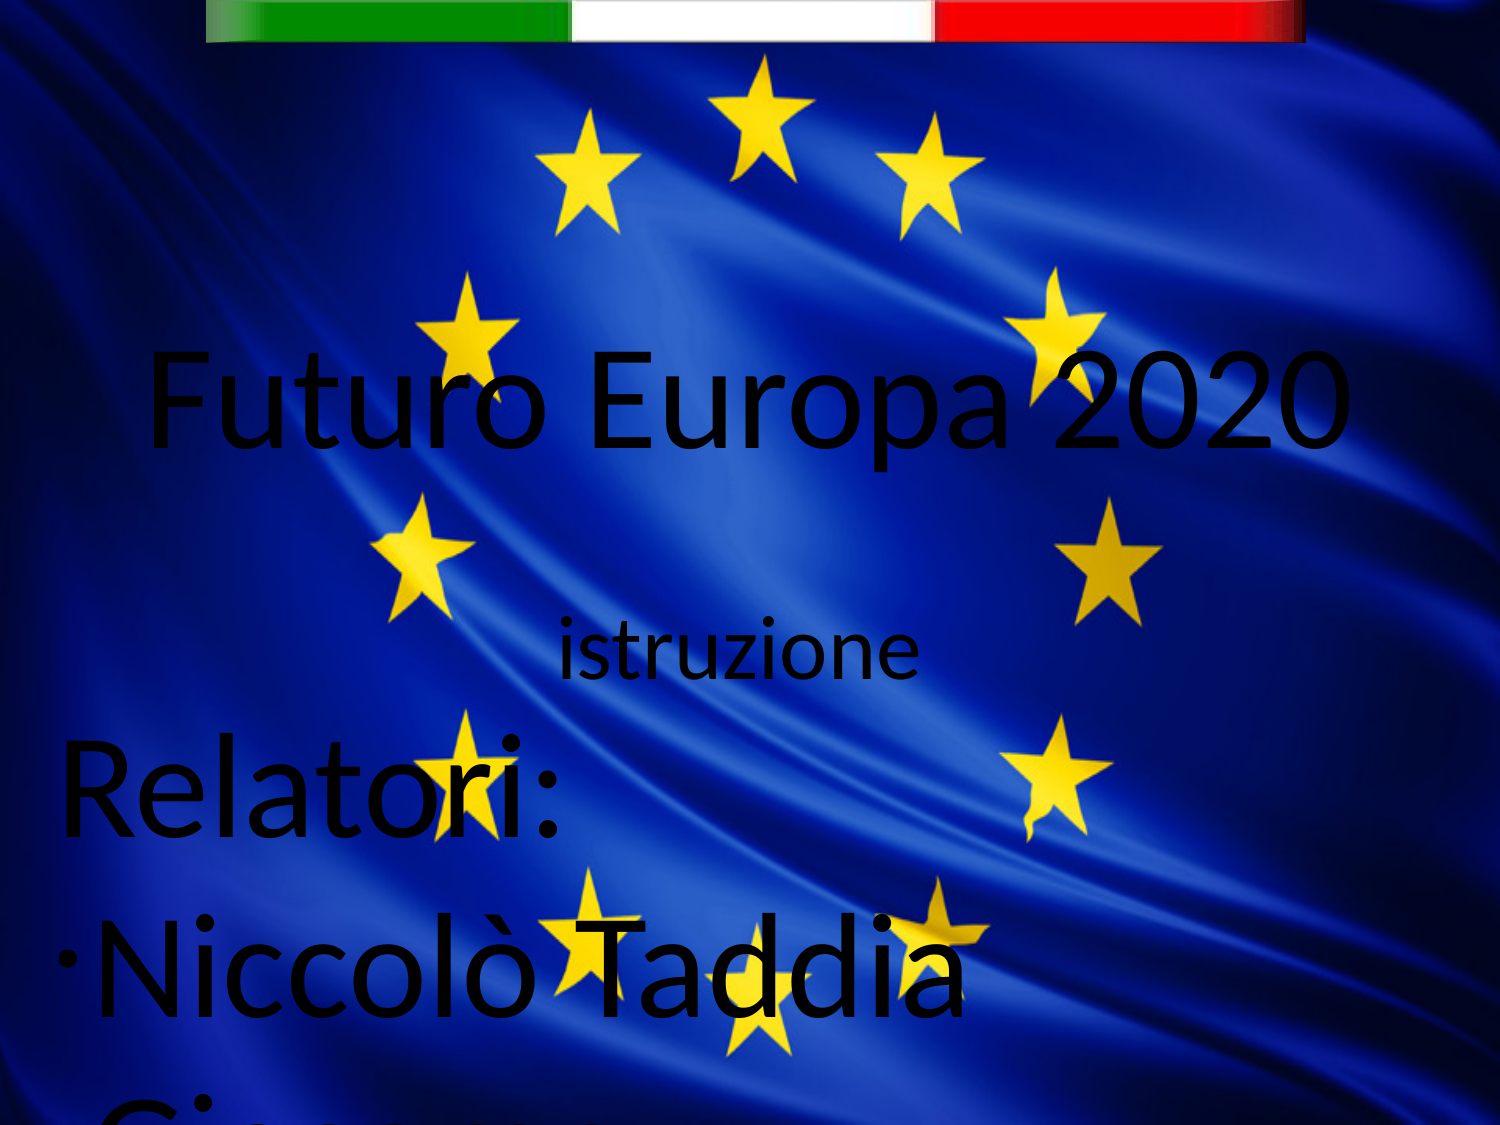

# Futuro Europa 2020 istruzione
Relatori:
Niccolò Taddia
Giacomo Valenti
Marco Rossi
Fabio Orlandini
Piero Mazzanti
Patricia Perez
Jonathan Herrera
Ayoub Achik